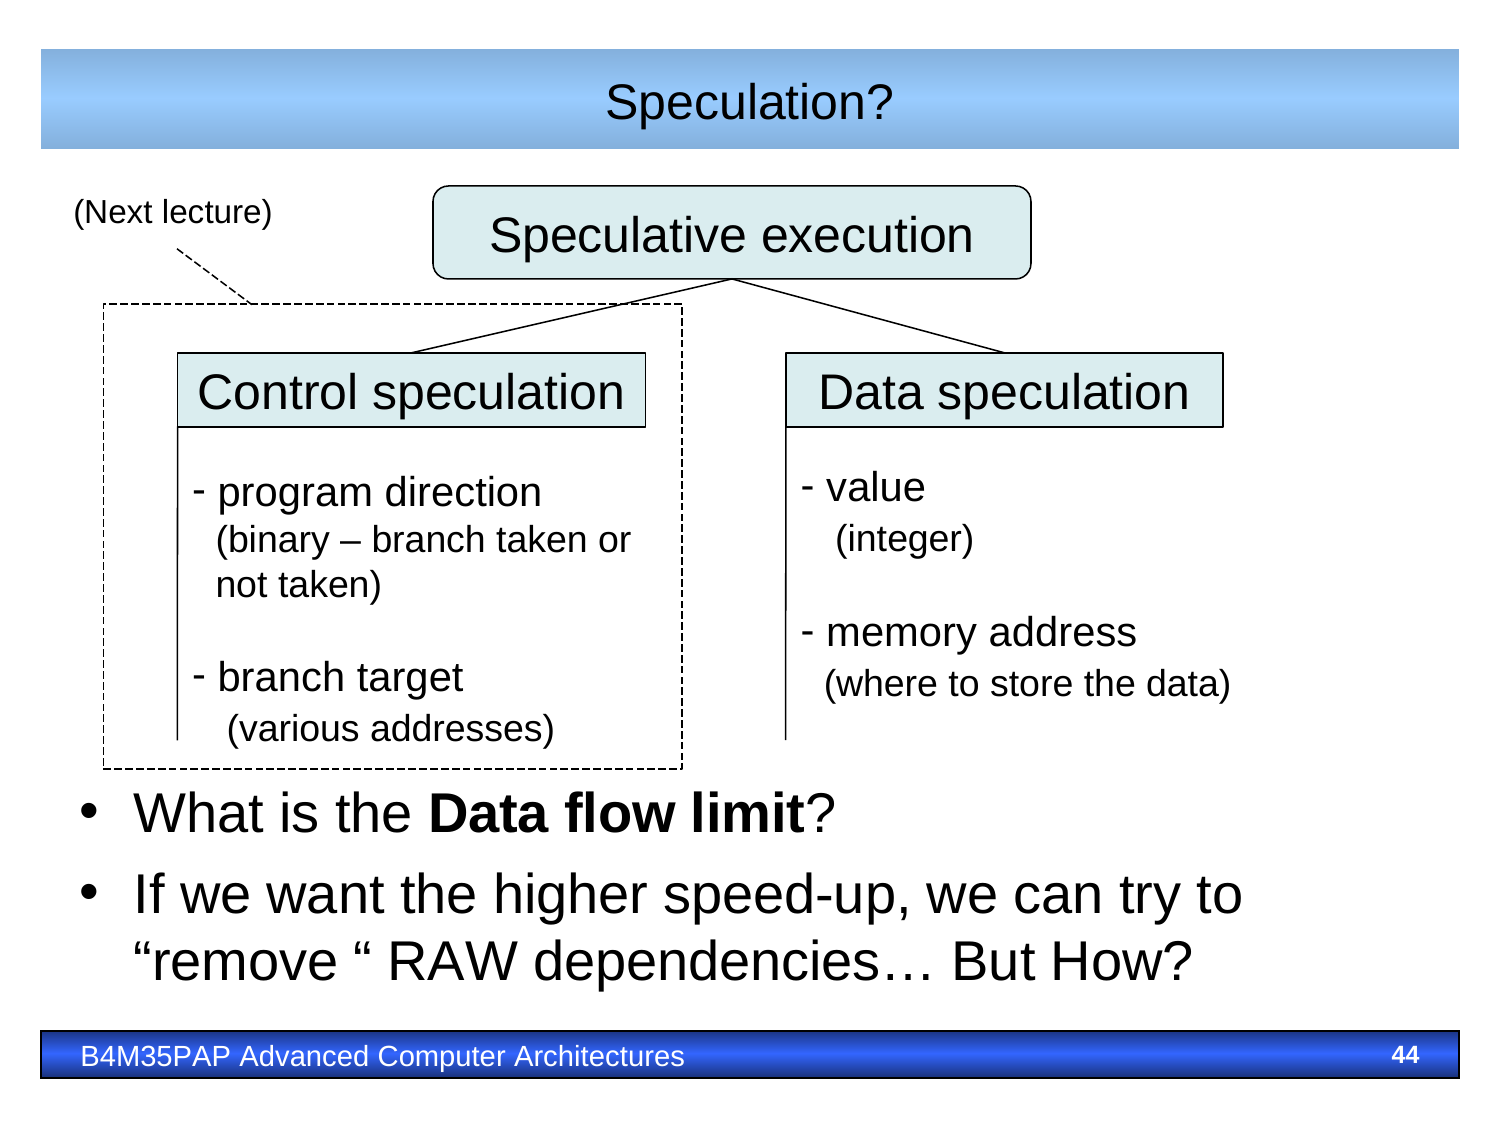

# Speculation?
(Next lecture)
Speculative execution
Control speculation
Data speculation
 program direction
(binary – branch taken or not taken)
 branch target
 (various addresses)
 value
 (integer)
 memory address
 (where to store the data)
What is the Data flow limit?
If we want the higher speed-up, we can try to “remove “ RAW dependencies… But How?